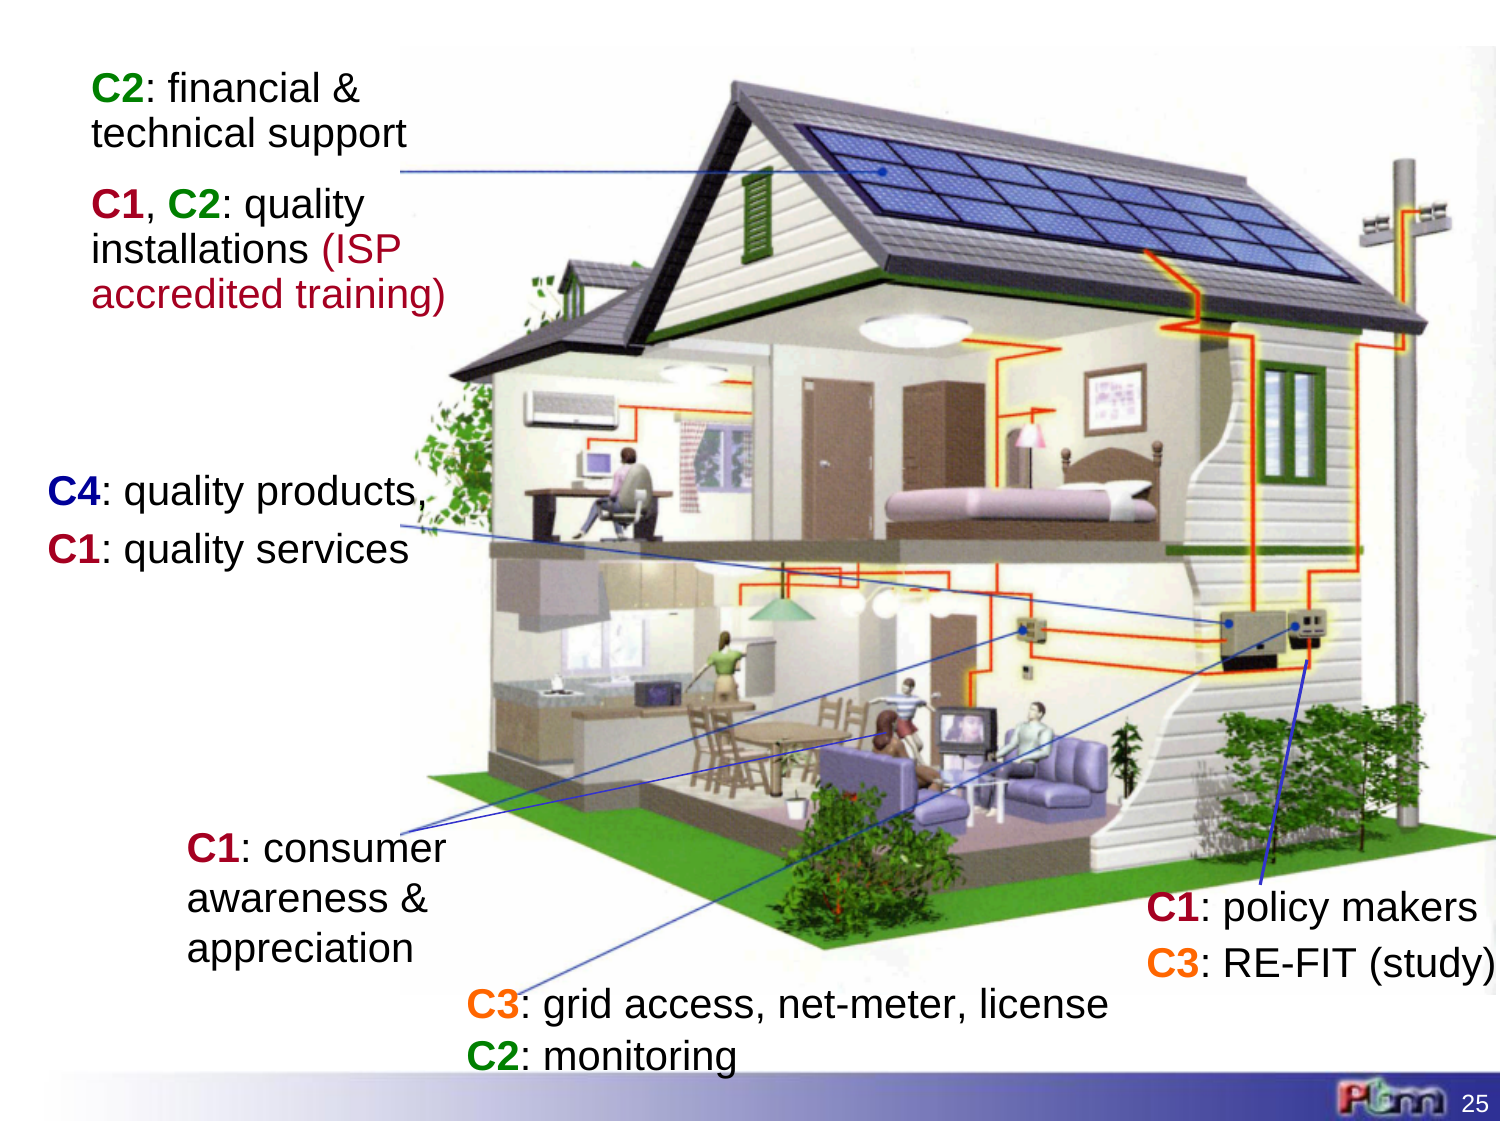

C2: financial & technical support
C1, C2: quality installations (ISP accredited training)
C4: quality products,
C1: quality services
C1: consumer awareness & appreciation
C1: policy makers
C3: RE-FIT (study)
C3: grid access, net-meter, license
C2: monitoring